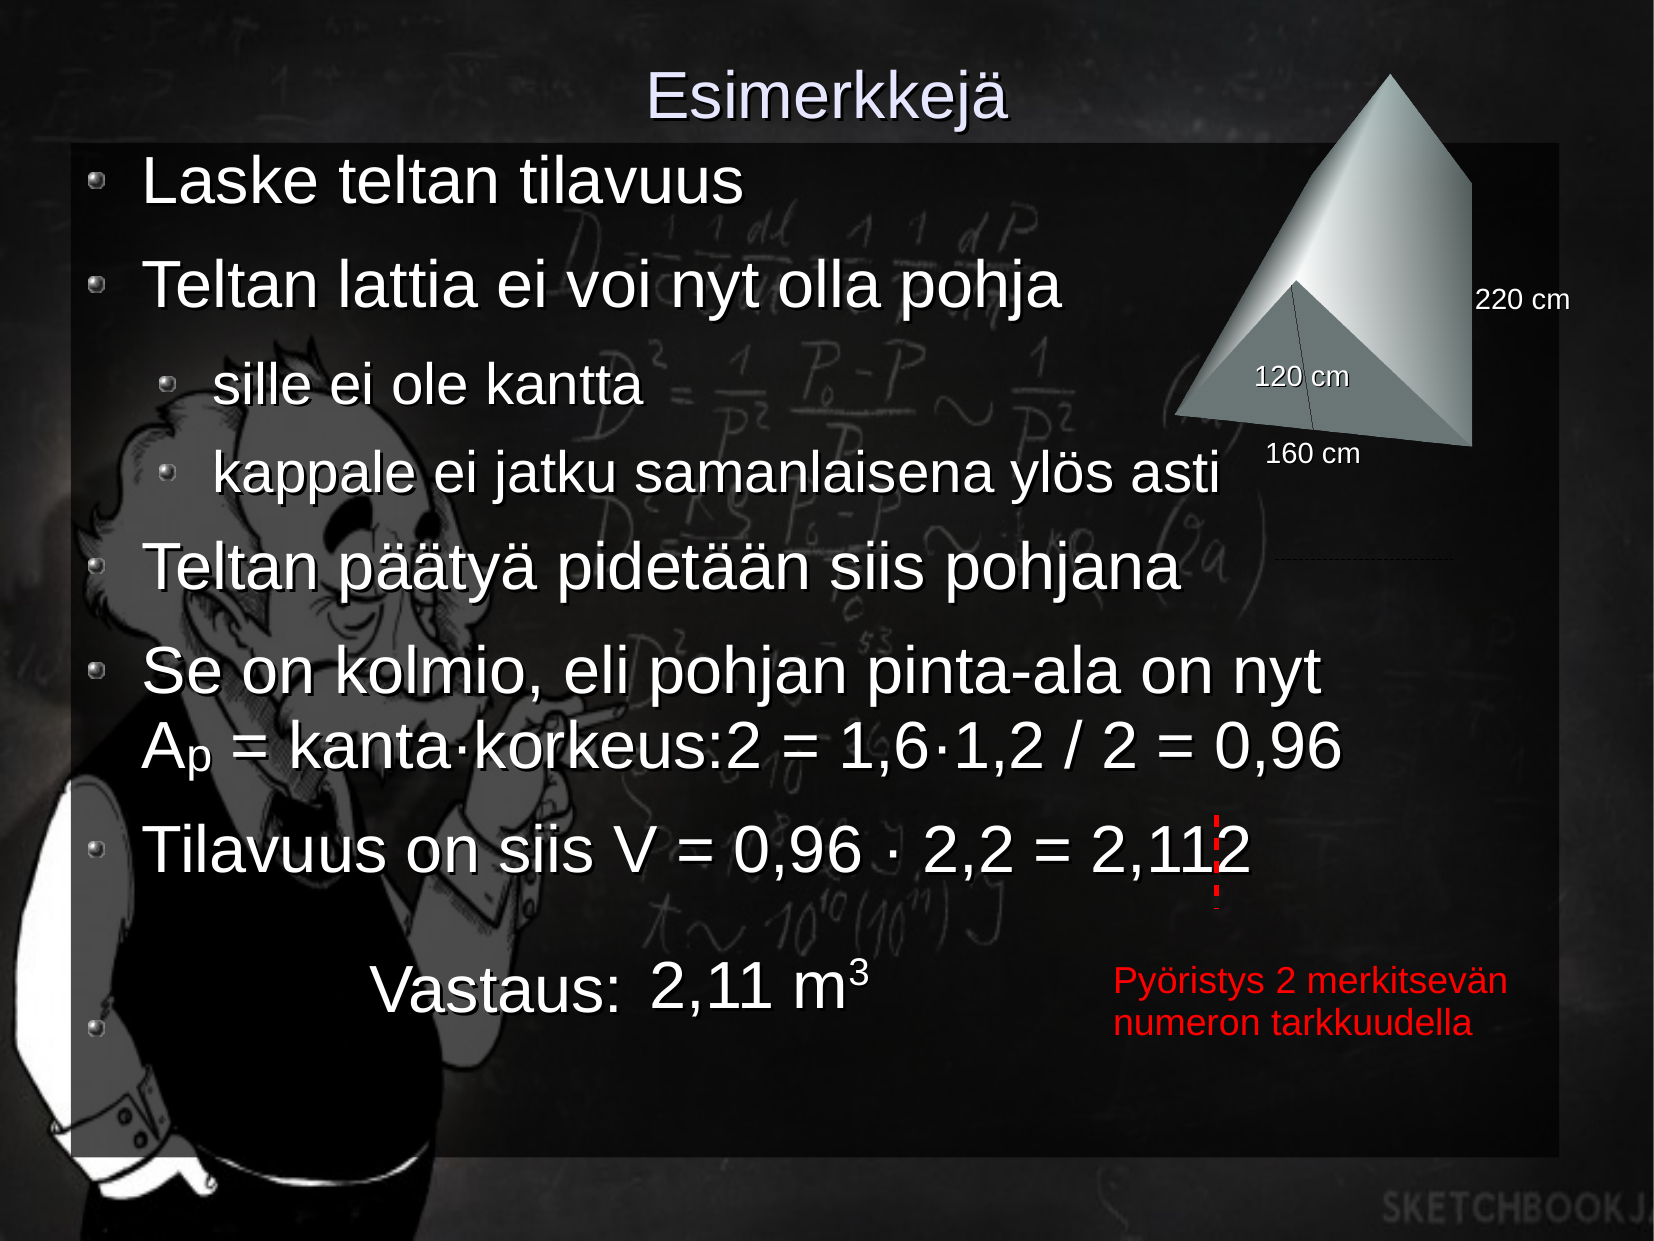

# Esimerkkejä
220 cm
120 cm
160 cm
Laske teltan tilavuus
Teltan lattia ei voi nyt olla pohja
sille ei ole kantta
kappale ei jatku samanlaisena ylös asti
Teltan päätyä pidetään siis pohjana
Se on kolmio, eli pohjan pinta-ala on nyt
Ap = kanta·korkeus:2 = 1,6·1,2 / 2 = 0,96
Tilavuus on siis V = 0,96 · 2,2 = 2,112
Vastaus:
2,11 m3
Pyöristys 2 merkitsevän numeron tarkkuudella